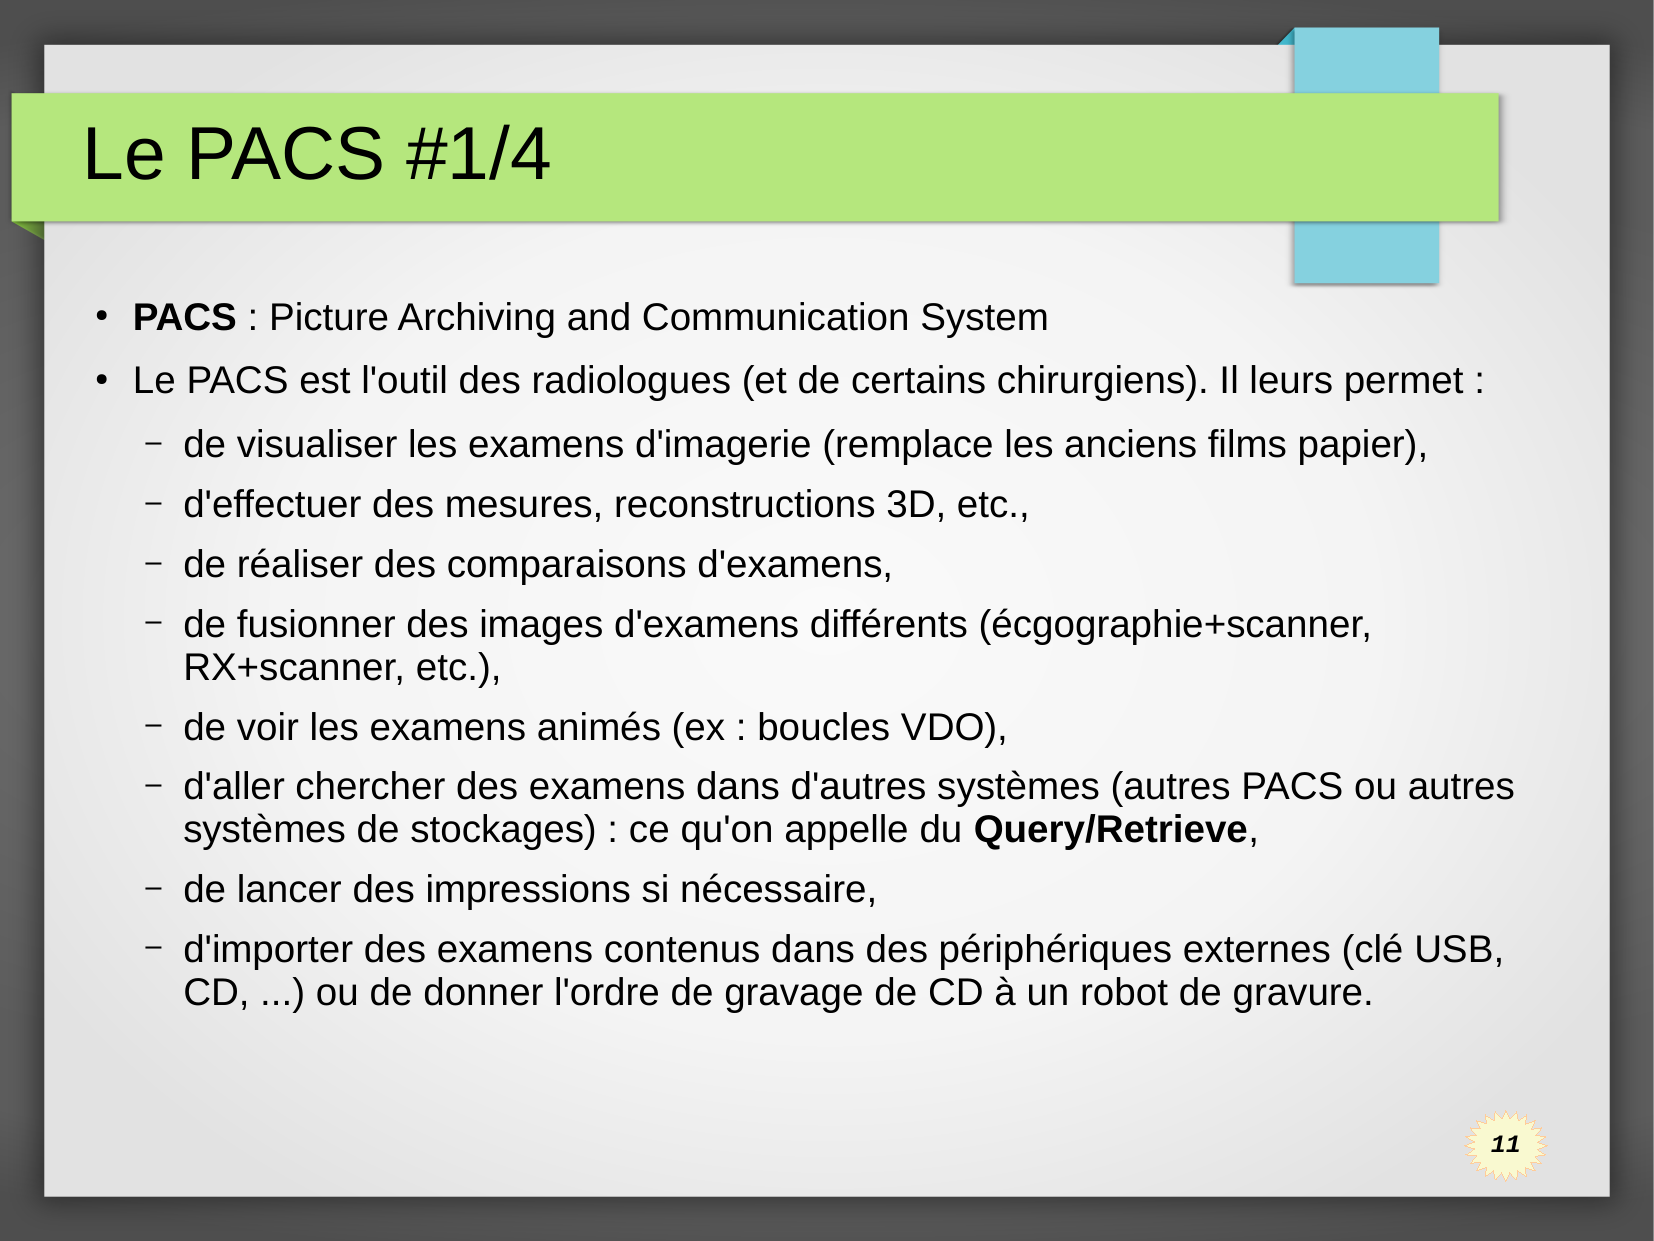

# Le PACS #1/4
PACS : Picture Archiving and Communication System
Le PACS est l'outil des radiologues (et de certains chirurgiens). Il leurs permet :
de visualiser les examens d'imagerie (remplace les anciens films papier),
d'effectuer des mesures, reconstructions 3D, etc.,
de réaliser des comparaisons d'examens,
de fusionner des images d'examens différents (écgographie+scanner, RX+scanner, etc.),
de voir les examens animés (ex : boucles VDO),
d'aller chercher des examens dans d'autres systèmes (autres PACS ou autres systèmes de stockages) : ce qu'on appelle du Query/Retrieve,
de lancer des impressions si nécessaire,
d'importer des examens contenus dans des périphériques externes (clé USB, CD, ...) ou de donner l'ordre de gravage de CD à un robot de gravure.